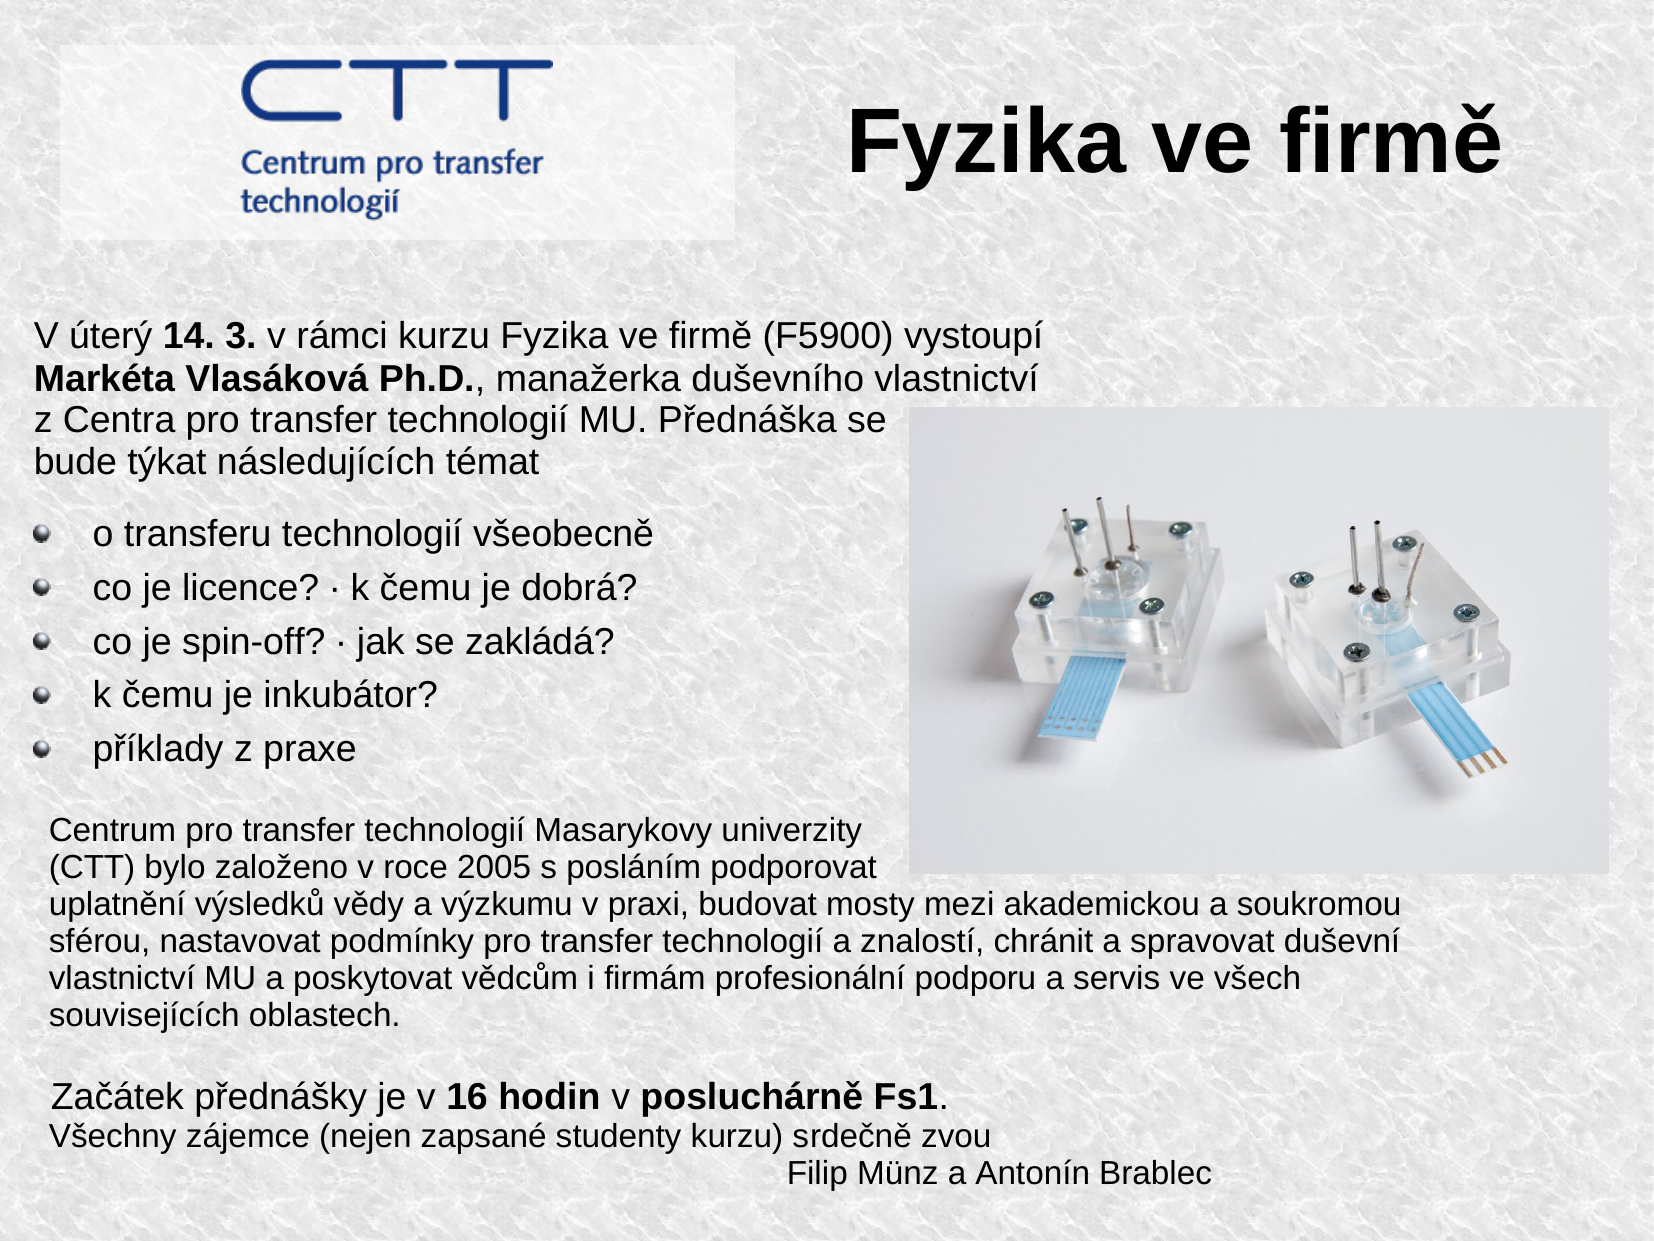

Fyzika ve firmě
# V úterý 14. 3. v rámci kurzu Fyzika ve firmě (F5900) vystoupí Markéta Vlasáková Ph.D., manažerka duševního vlastnictví z Centra pro transfer technologií MU. Přednáška se bude týkat následujících témat
 o transferu technologií všeobecně
 co je licence? ∙ k čemu je dobrá?
 co je spin-off? ∙ jak se zakládá?
 k čemu je inkubátor?
 příklady z praxe
Centrum pro transfer technologií Masarykovy univerzity
(CTT) bylo založeno v roce 2005 s posláním podporovat
uplatnění výsledků vědy a výzkumu v praxi, budovat mosty mezi akademickou a soukromou sférou, nastavovat podmínky pro transfer technologií a znalostí, chránit a spravovat duševní vlastnictví MU a poskytovat vědcům i firmám profesionální podporu a servis ve všech souvisejících oblastech.
Začátek přednášky je v 16 hodin v posluchárně Fs1.
Všechny zájemce (nejen zapsané studenty kurzu) srdečně zvou
										Filip Münz a Antonín Brablec